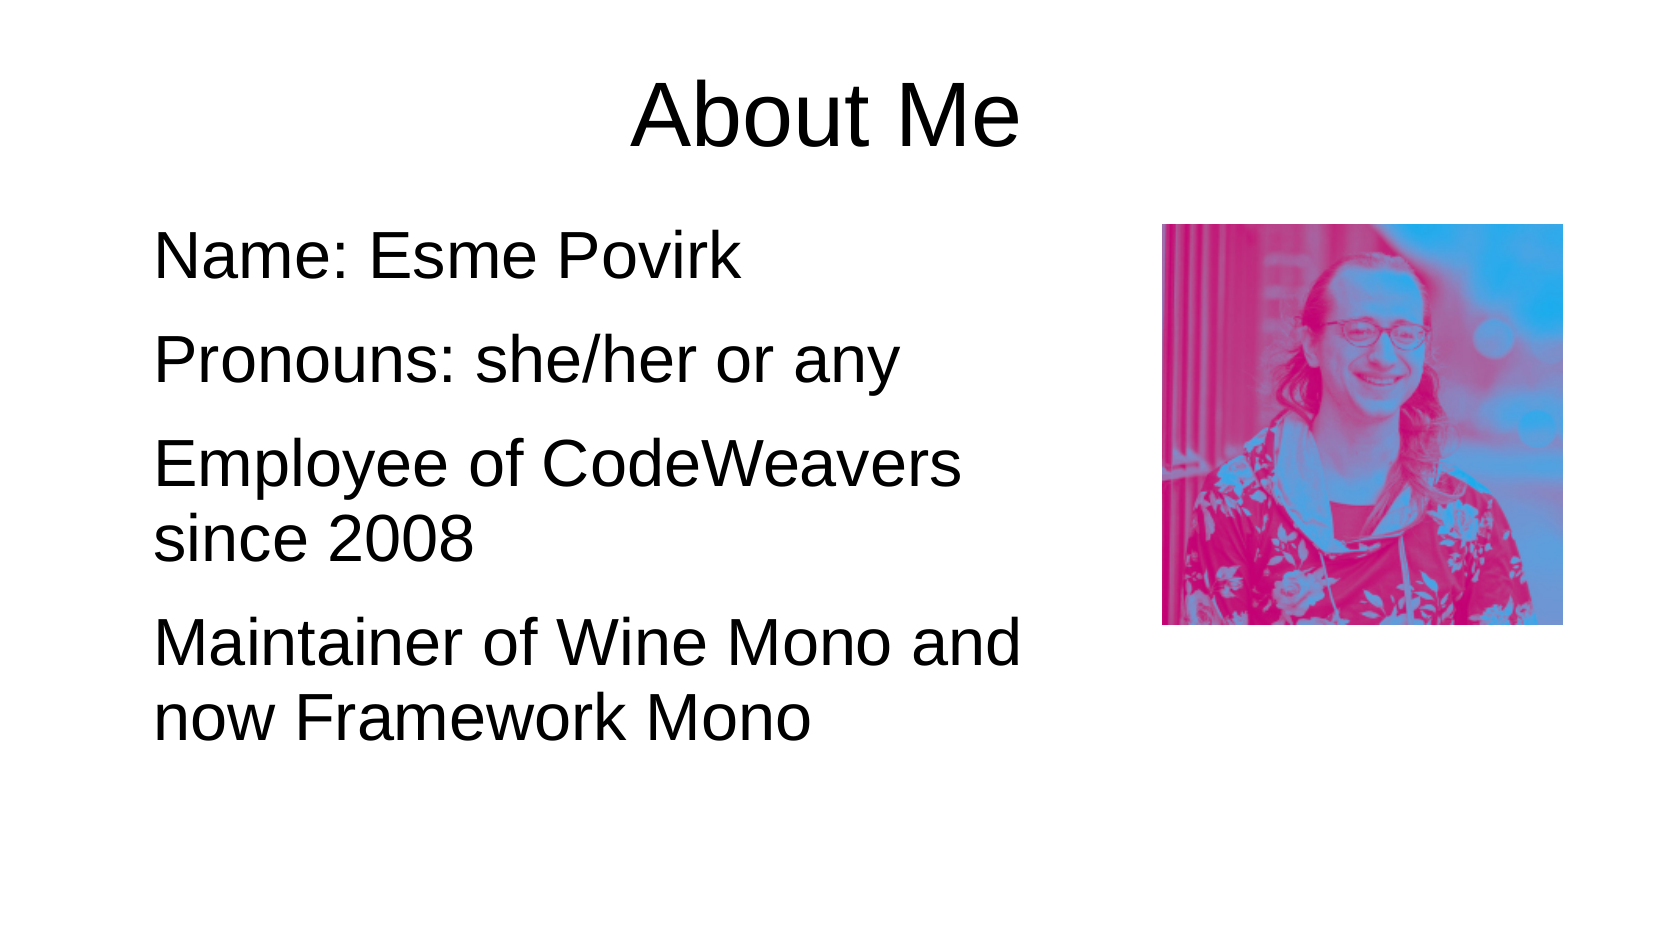

# About Me
Name: Esme Povirk
Pronouns: she/her or any
Employee of CodeWeavers since 2008
Maintainer of Wine Mono and now Framework Mono